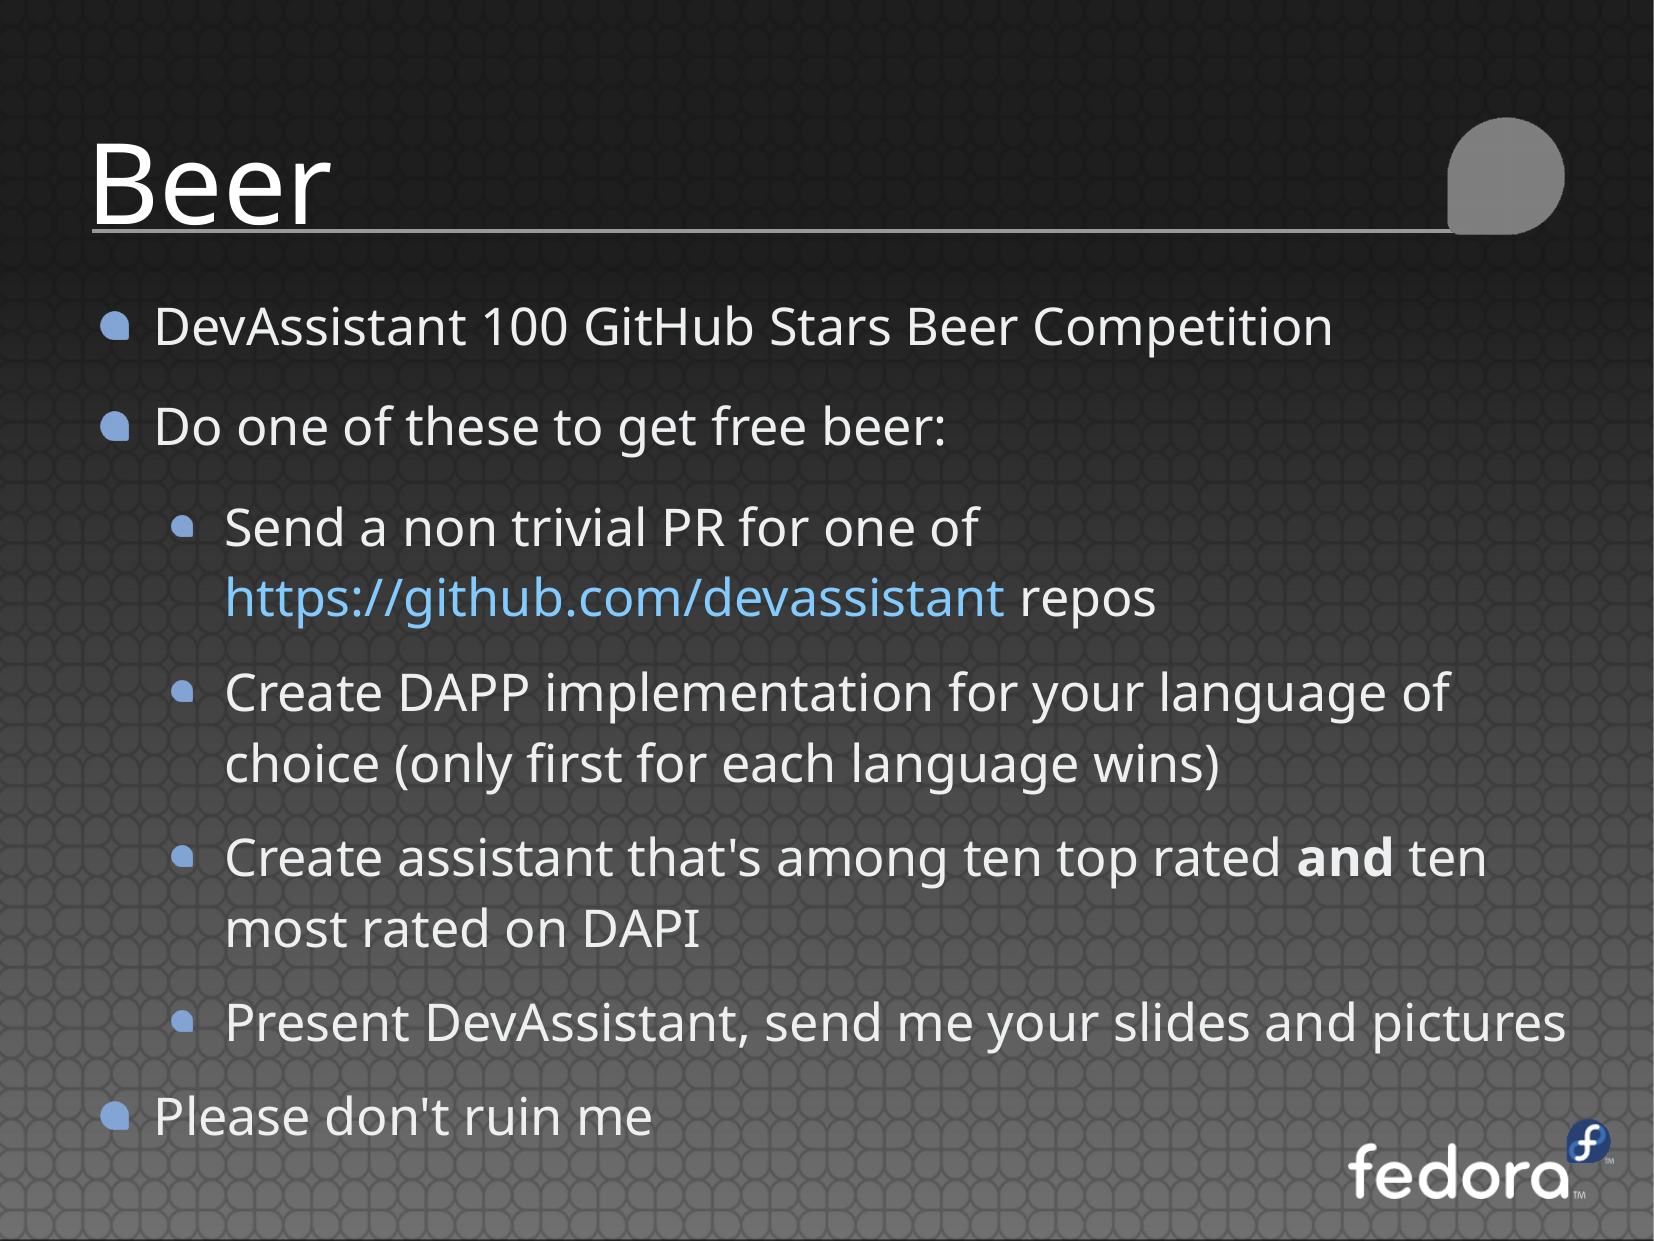

# Beer
DevAssistant 100 GitHub Stars Beer Competition
Do one of these to get free beer:
Send a non trivial PR for one of https://github.com/devassistant repos
Create DAPP implementation for your language of choice (only first for each language wins)
Create assistant that's among ten top rated and ten most rated on DAPI
Present DevAssistant, send me your slides and pictures
Please don't ruin me